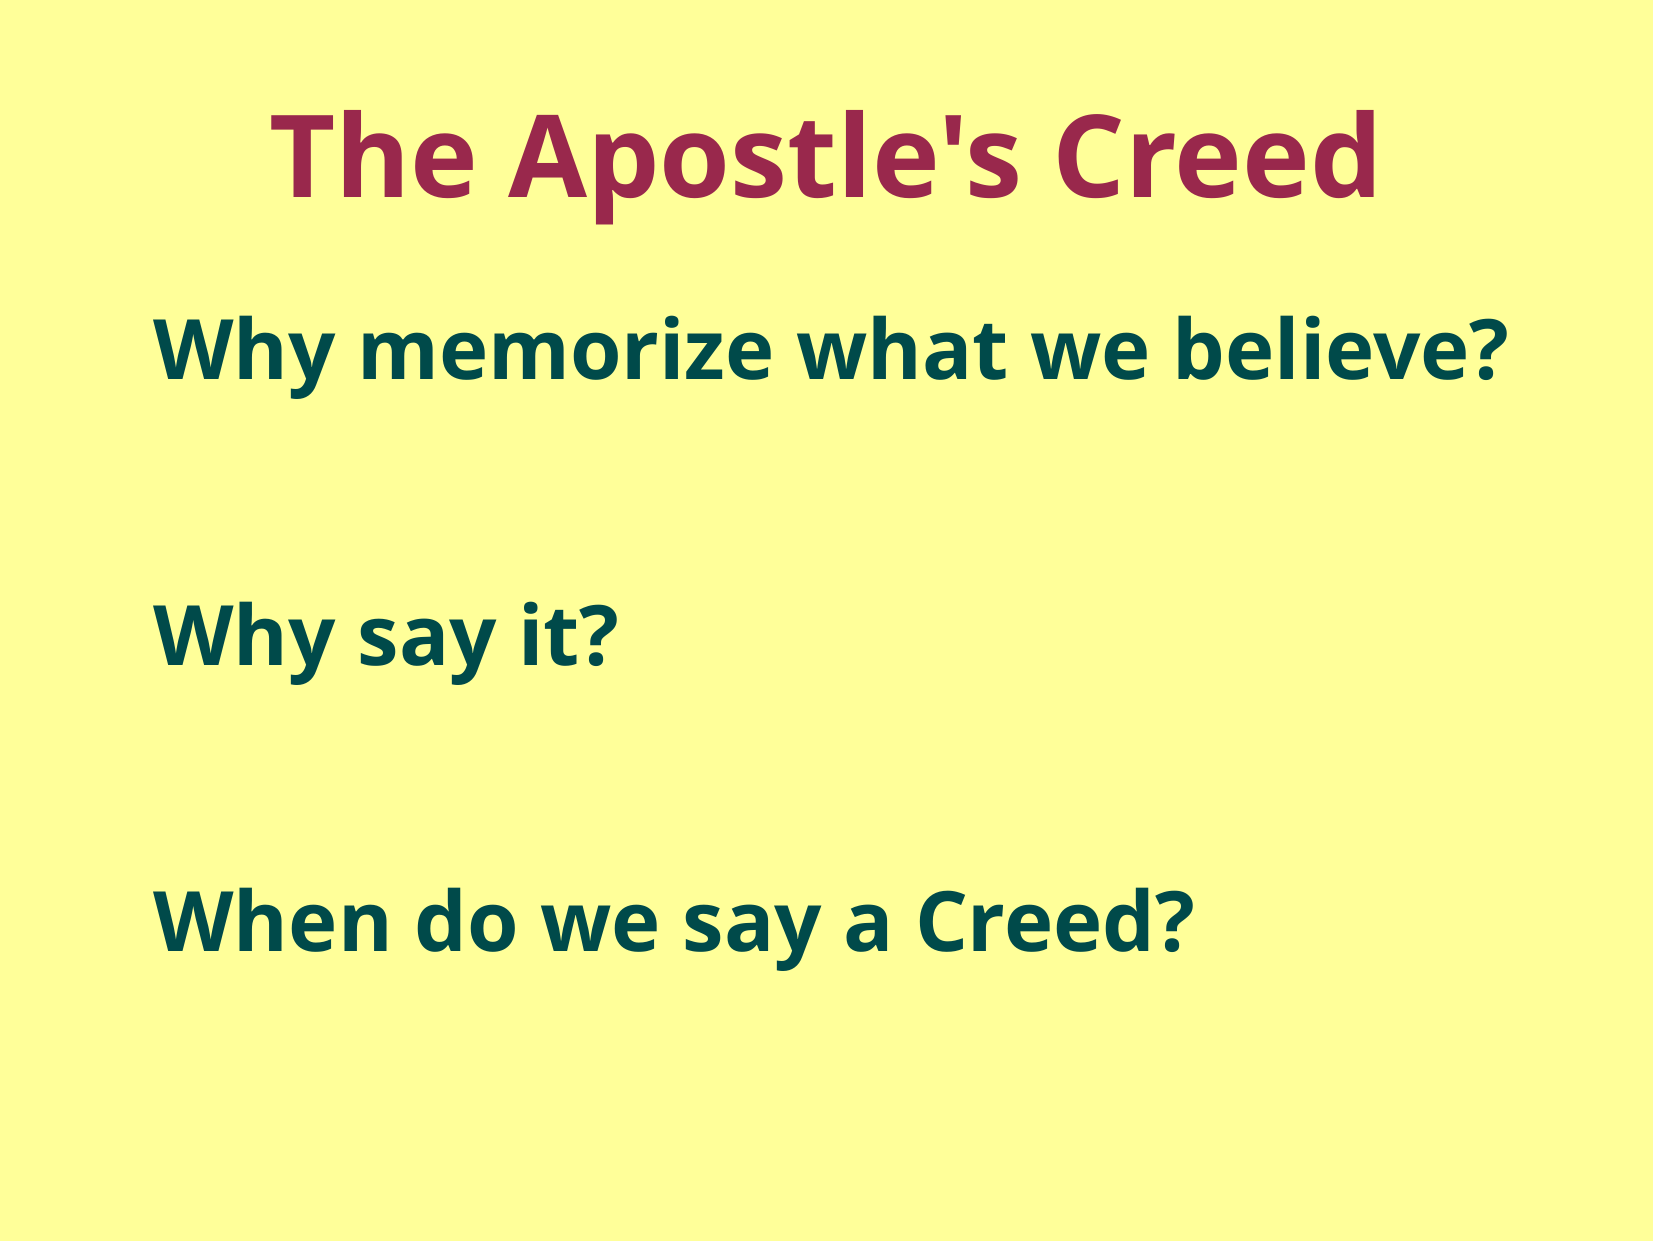

The Apostle's Creed
# Why memorize what we believe?
Why say it?
When do we say a Creed?